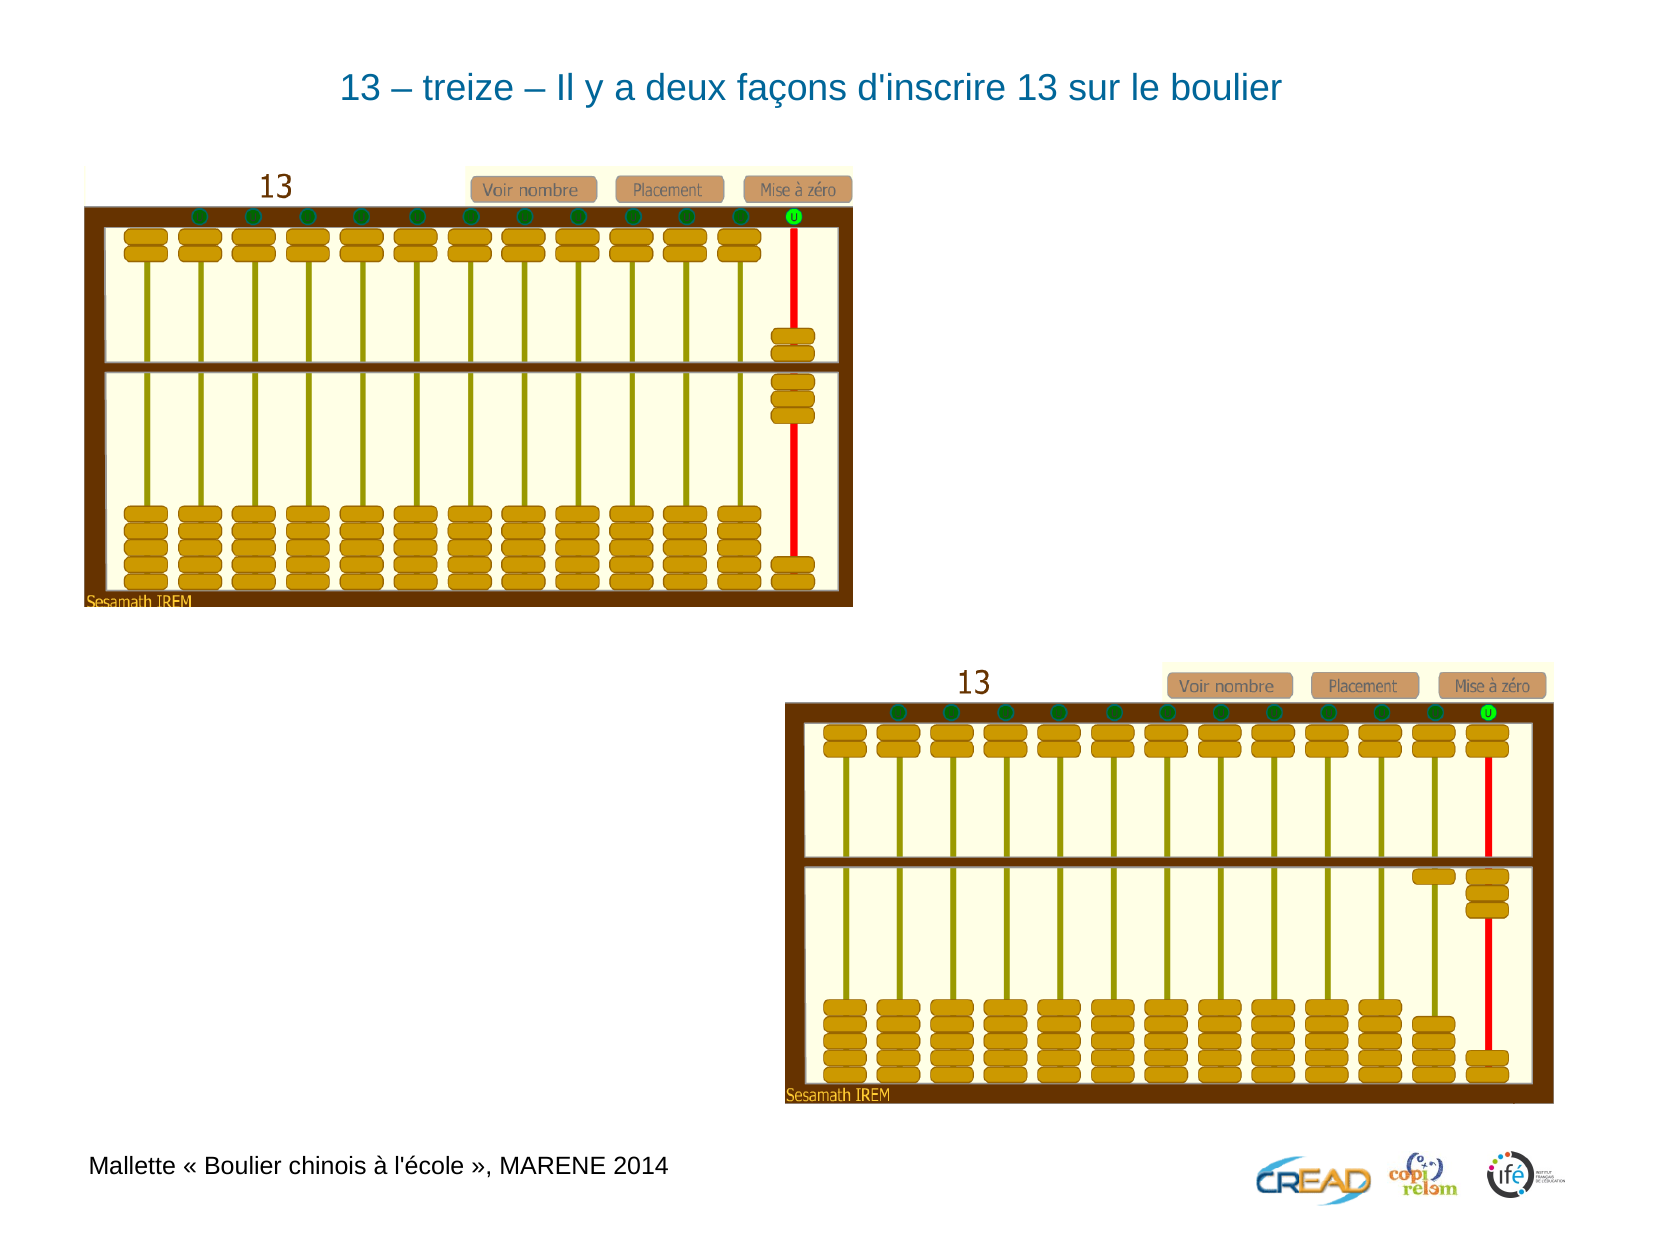

13 – treize – Il y a deux façons d'inscrire 13 sur le boulier